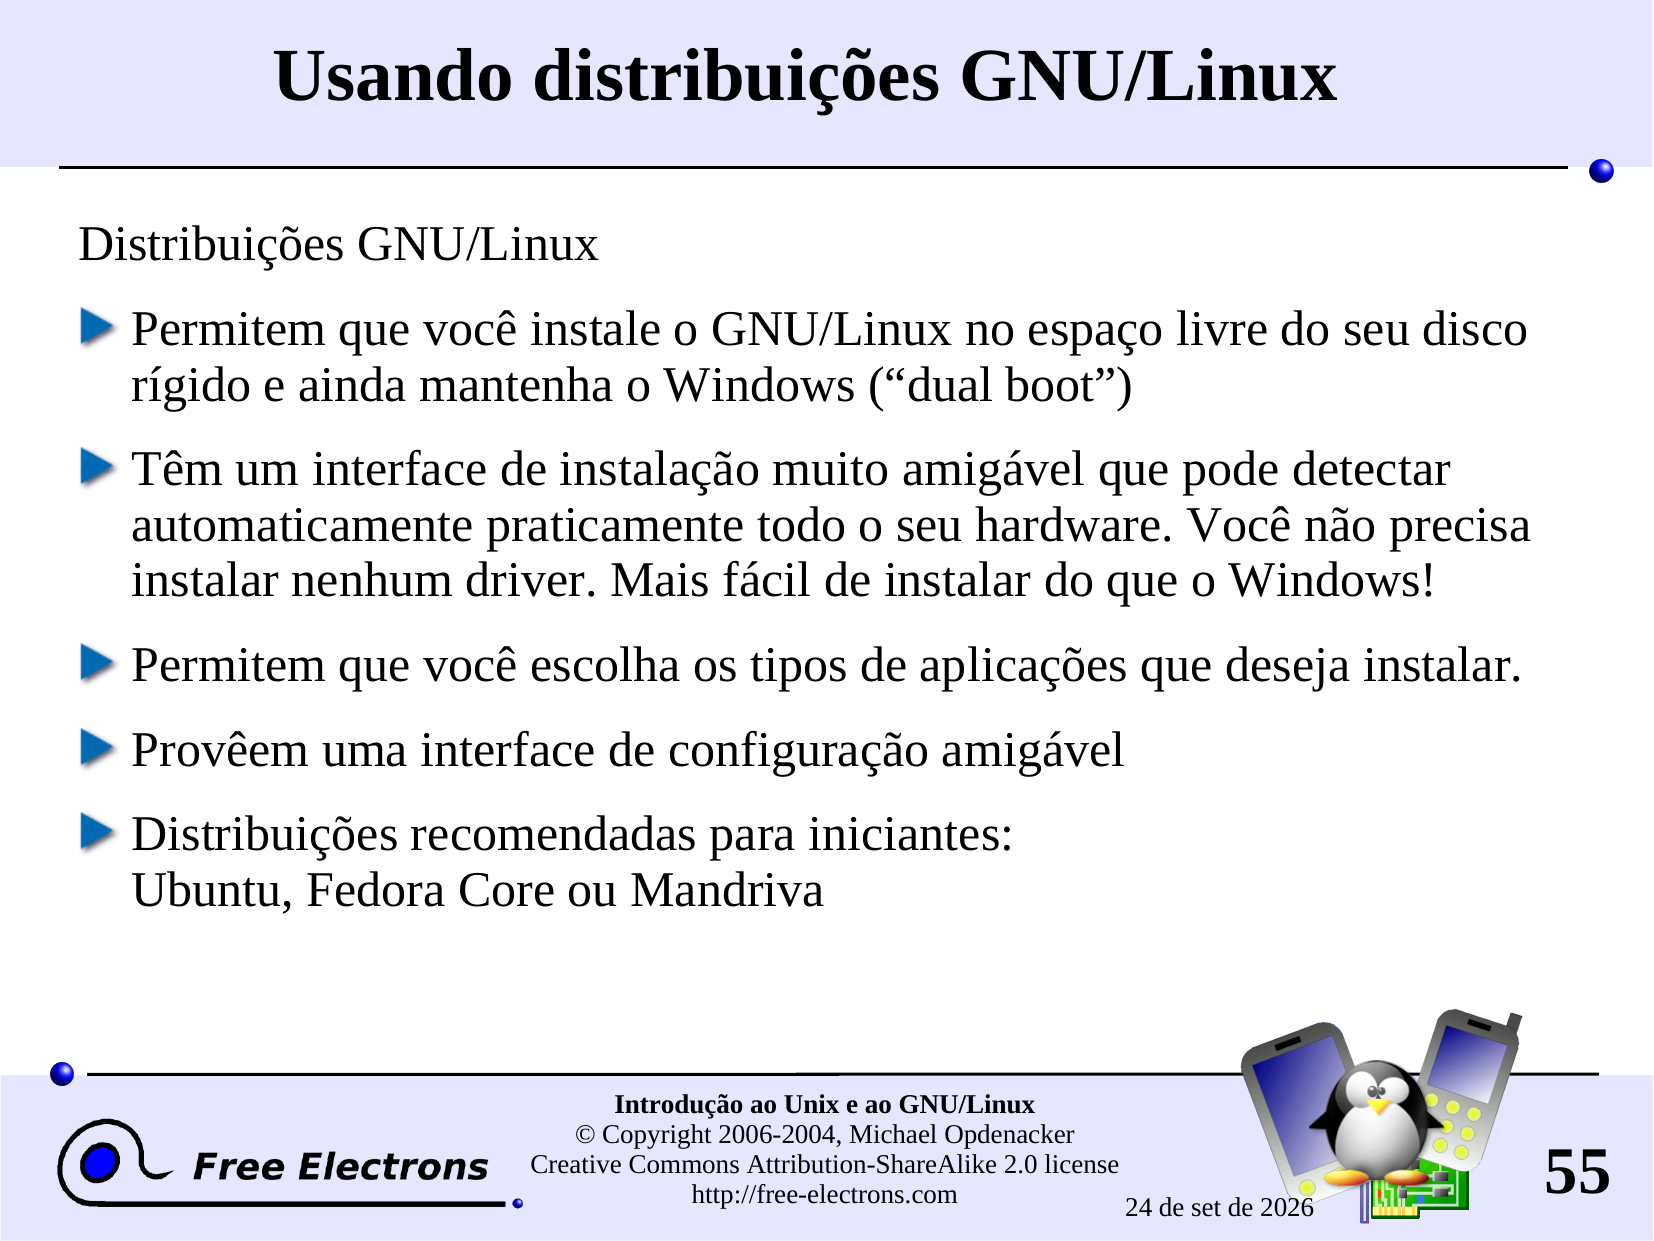

# Usando distribuições GNU/Linux
Distribuições GNU/Linux
Permitem que você instale o GNU/Linux no espaço livre do seu disco rígido e ainda mantenha o Windows (“dual boot”)
Têm um interface de instalação muito amigável que pode detectar automaticamente praticamente todo o seu hardware. Você não precisa instalar nenhum driver. Mais fácil de instalar do que o Windows!
Permitem que você escolha os tipos de aplicações que deseja instalar.
Provêem uma interface de configuração amigável
Distribuições recomendadas para iniciantes:
Ubuntu, Fedora Core ou Mandriva